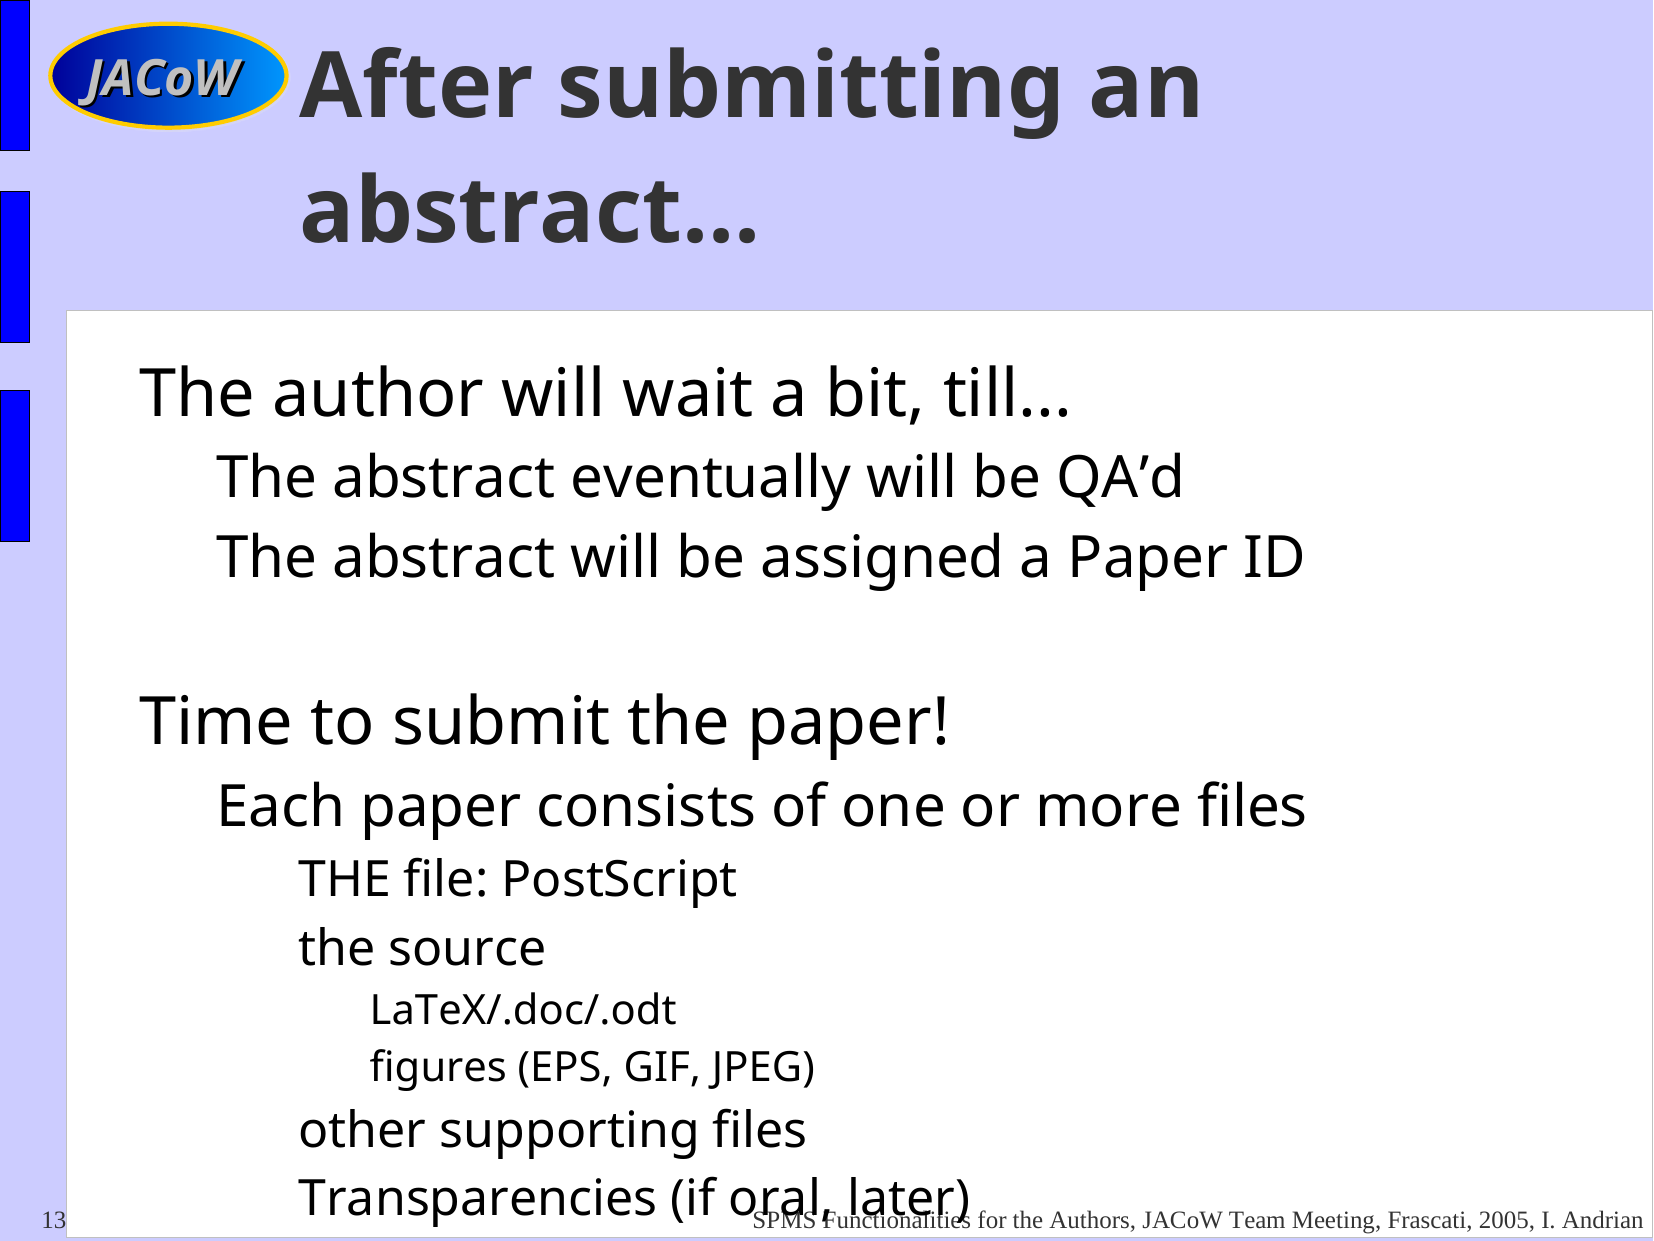

# After submitting an abstract...
The author will wait a bit, till...
The abstract eventually will be QA’d
The abstract will be assigned a Paper ID
Time to submit the paper!
Each paper consists of one or more files
THE file: PostScript
the source
LaTeX/.doc/.odt
figures (EPS, GIF, JPEG)
other supporting files
Transparencies (if oral, later)
13
SPMS Functionalities for the Authors, JACoW Team Meeting, Frascati, 2005, I. Andrian